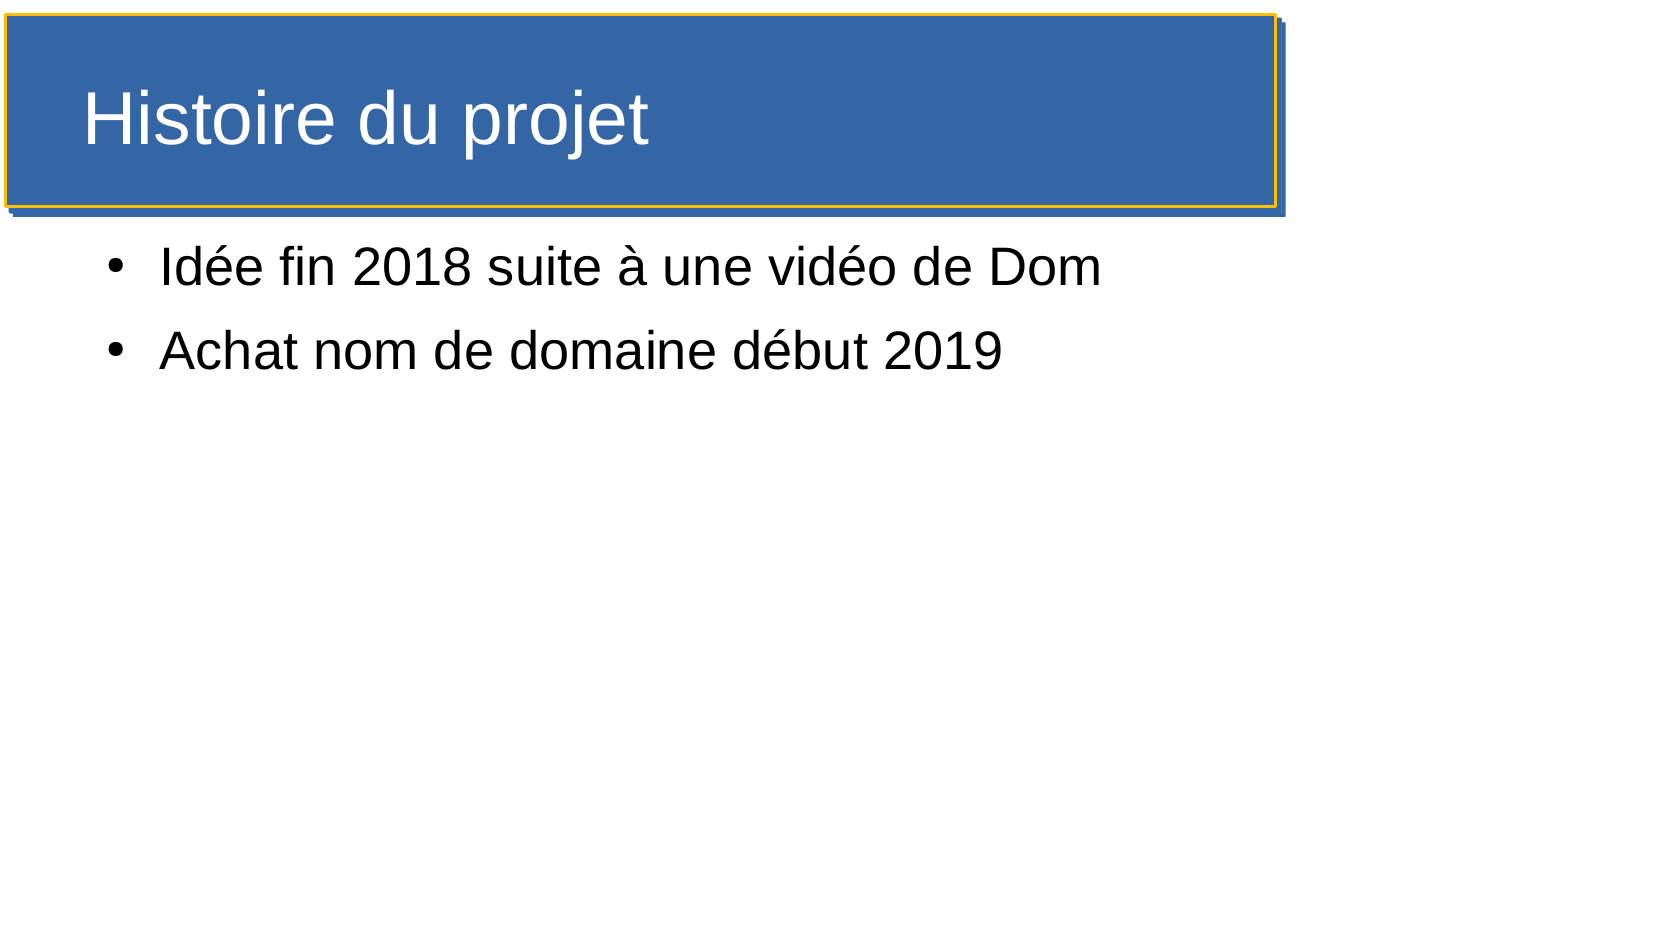

# Histoire du projet
Idée fin 2018 suite à une vidéo de Dom
Achat nom de domaine début 2019